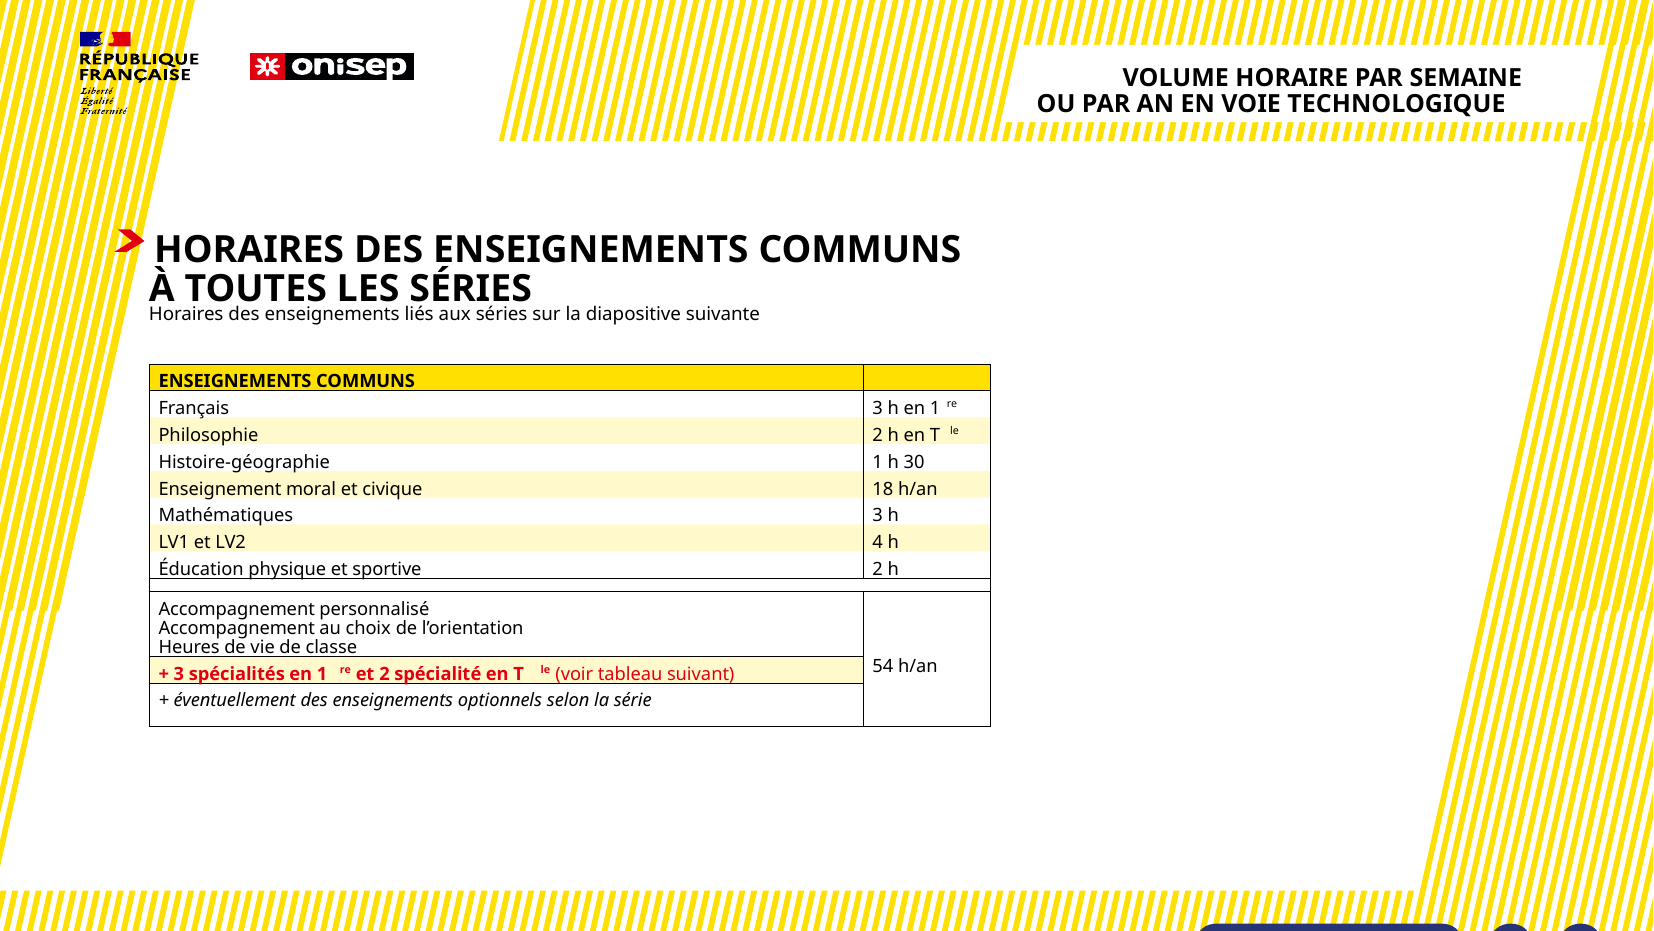

VOLUME HORAIRE PAR SEMAINE
OU PAR AN EN VOIE TECHNOLOGIQUE
 HORAIRES DES ENSEIGNEMENTS COMMUNS
À TOUTES LES SÉRIES
Horaires des enseignements liés aux séries sur la diapositive suivante
ENSEIGNEMENTS COMMUNS
Français
3 h en 1
re
Philosophie
2 h en T
le
Histoire-géographie
1 h 30
Enseignement moral et civique
18 h/an
Mathématiques
3 h
LV1 et LV2
4 h
Éducation physique et sportive
2 h
Accompagnement personnalisé
Accompagnement au choix de l’orientation
Heures de vie de classe
54 h/an
+ 3 spécialités en 1
 et 2 spécialité en T
 (voir tableau suivant)
re
le
+ éventuellement des enseignements optionnels selon la série
RETOUR ACCUEIL